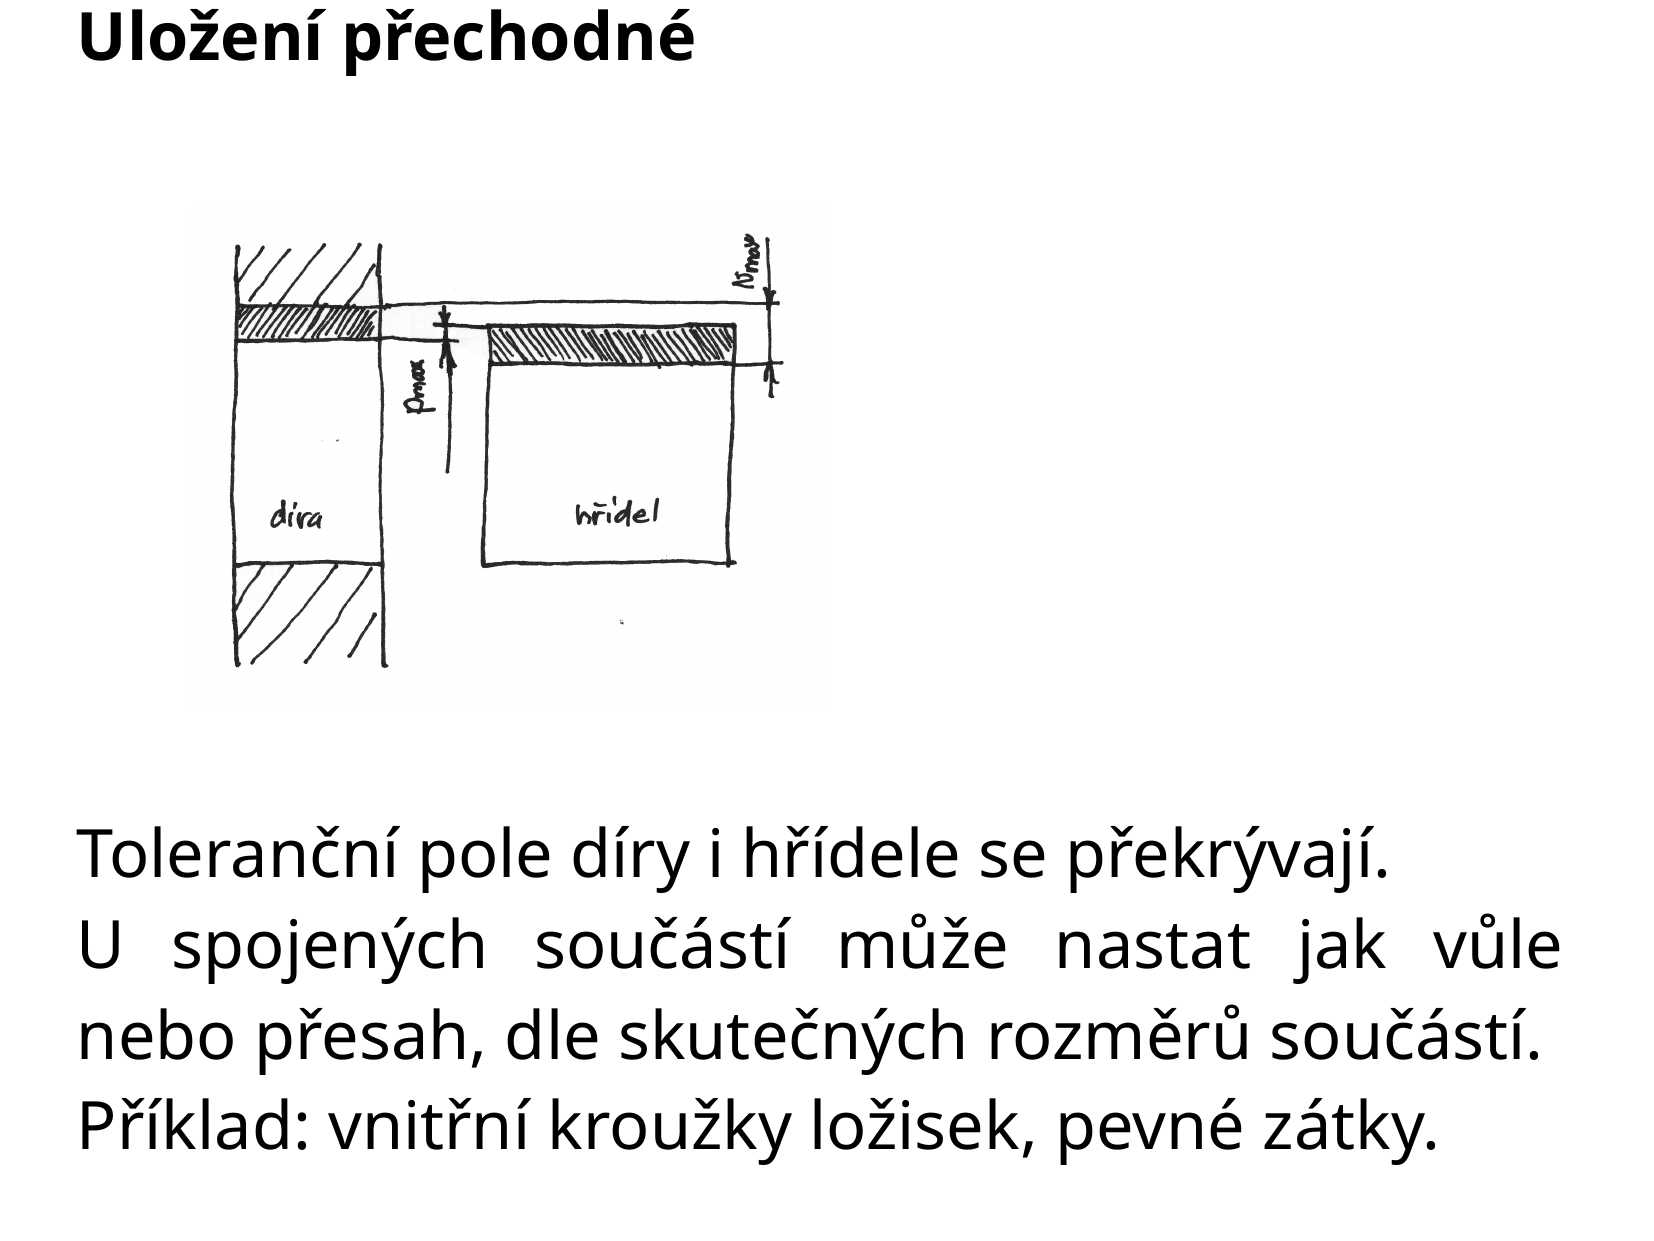

# Uložení přechodné
Toleranční pole díry i hřídele se překrývají.
U spojených součástí může nastat jak vůle nebo přesah, dle skutečných rozměrů součástí.
Příklad: vnitřní kroužky ložisek, pevné zátky.